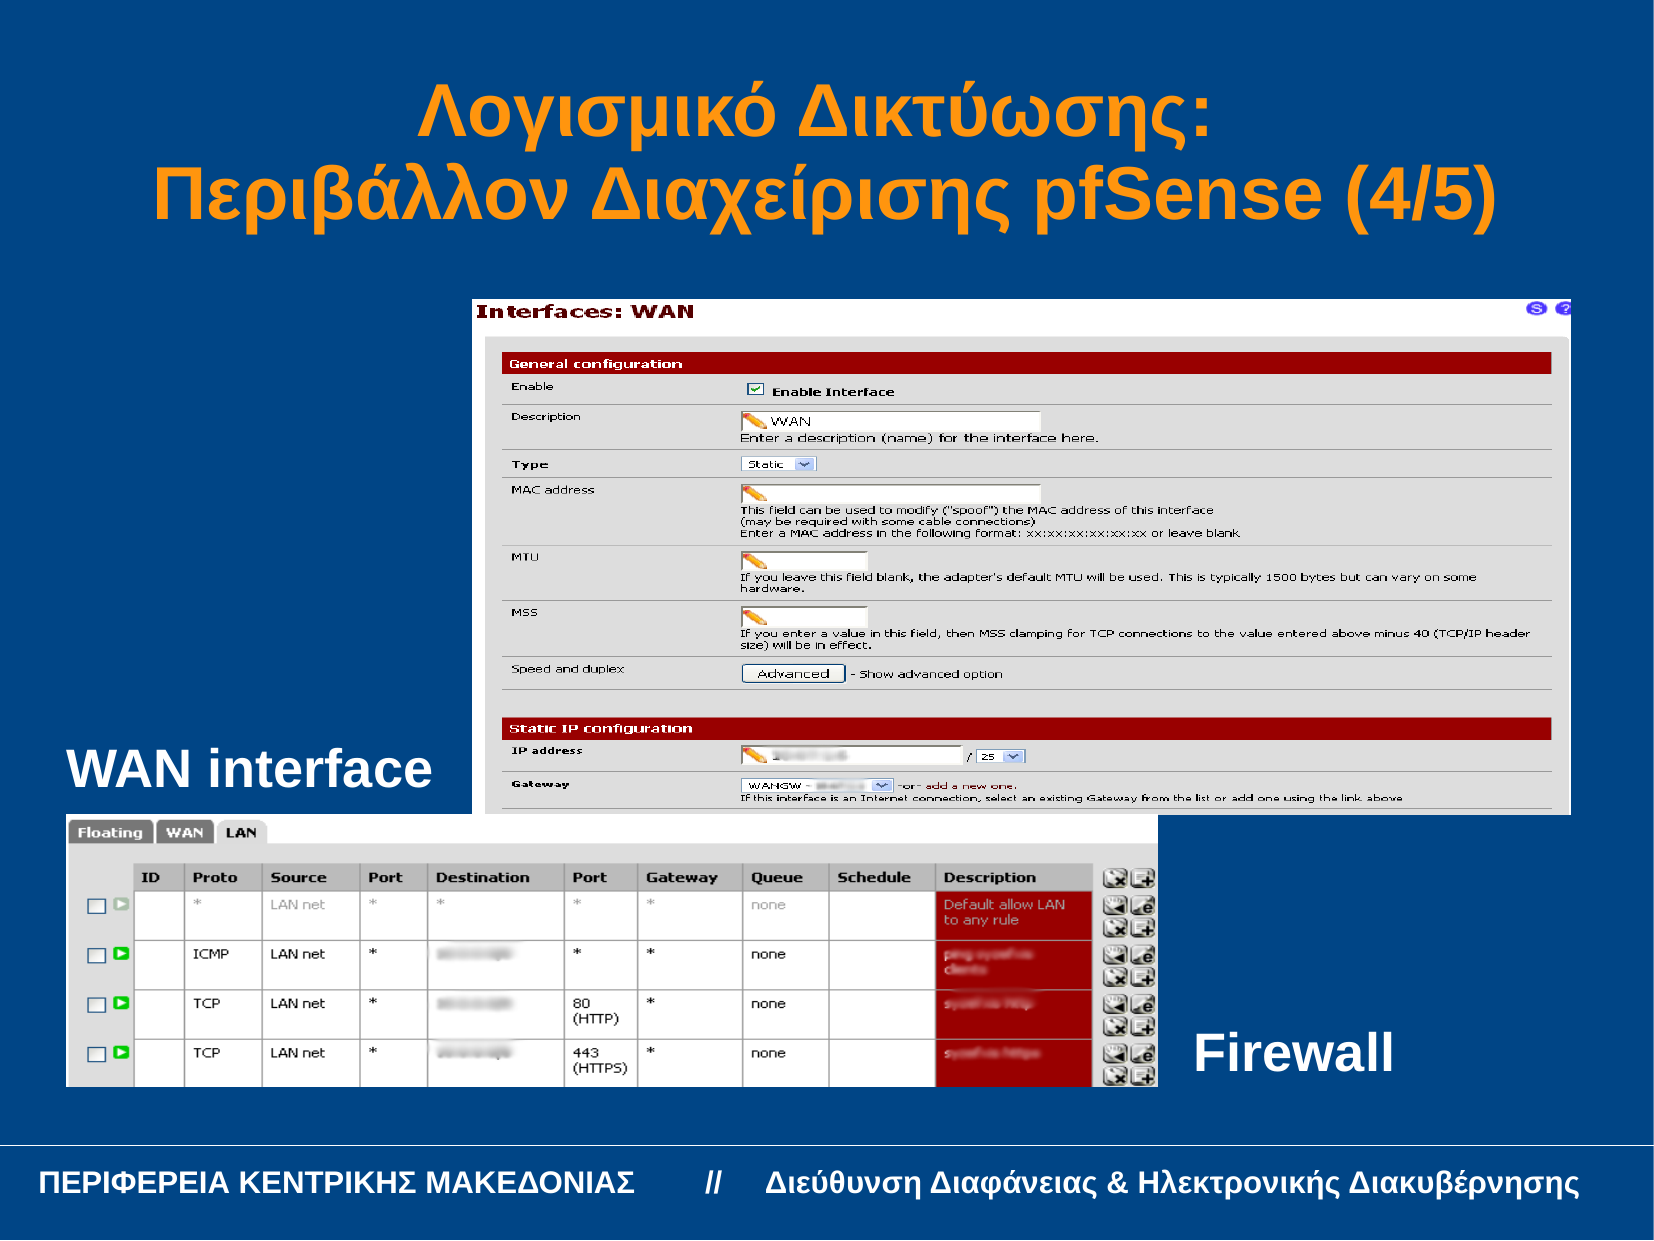

Λογισμικό Δικτύωσης:
Περιβάλλον Διαχείρισης pfSense (4/5)
#
WAN interface
Firewall
ΠΕΡΙΦΕΡΕΙΑ ΚΕΝΤΡΙΚΗΣ ΜΑΚΕΔΟΝΙΑΣ // Διεύθυνση Διαφάνειας & Ηλεκτρονικής Διακυβέρνησης